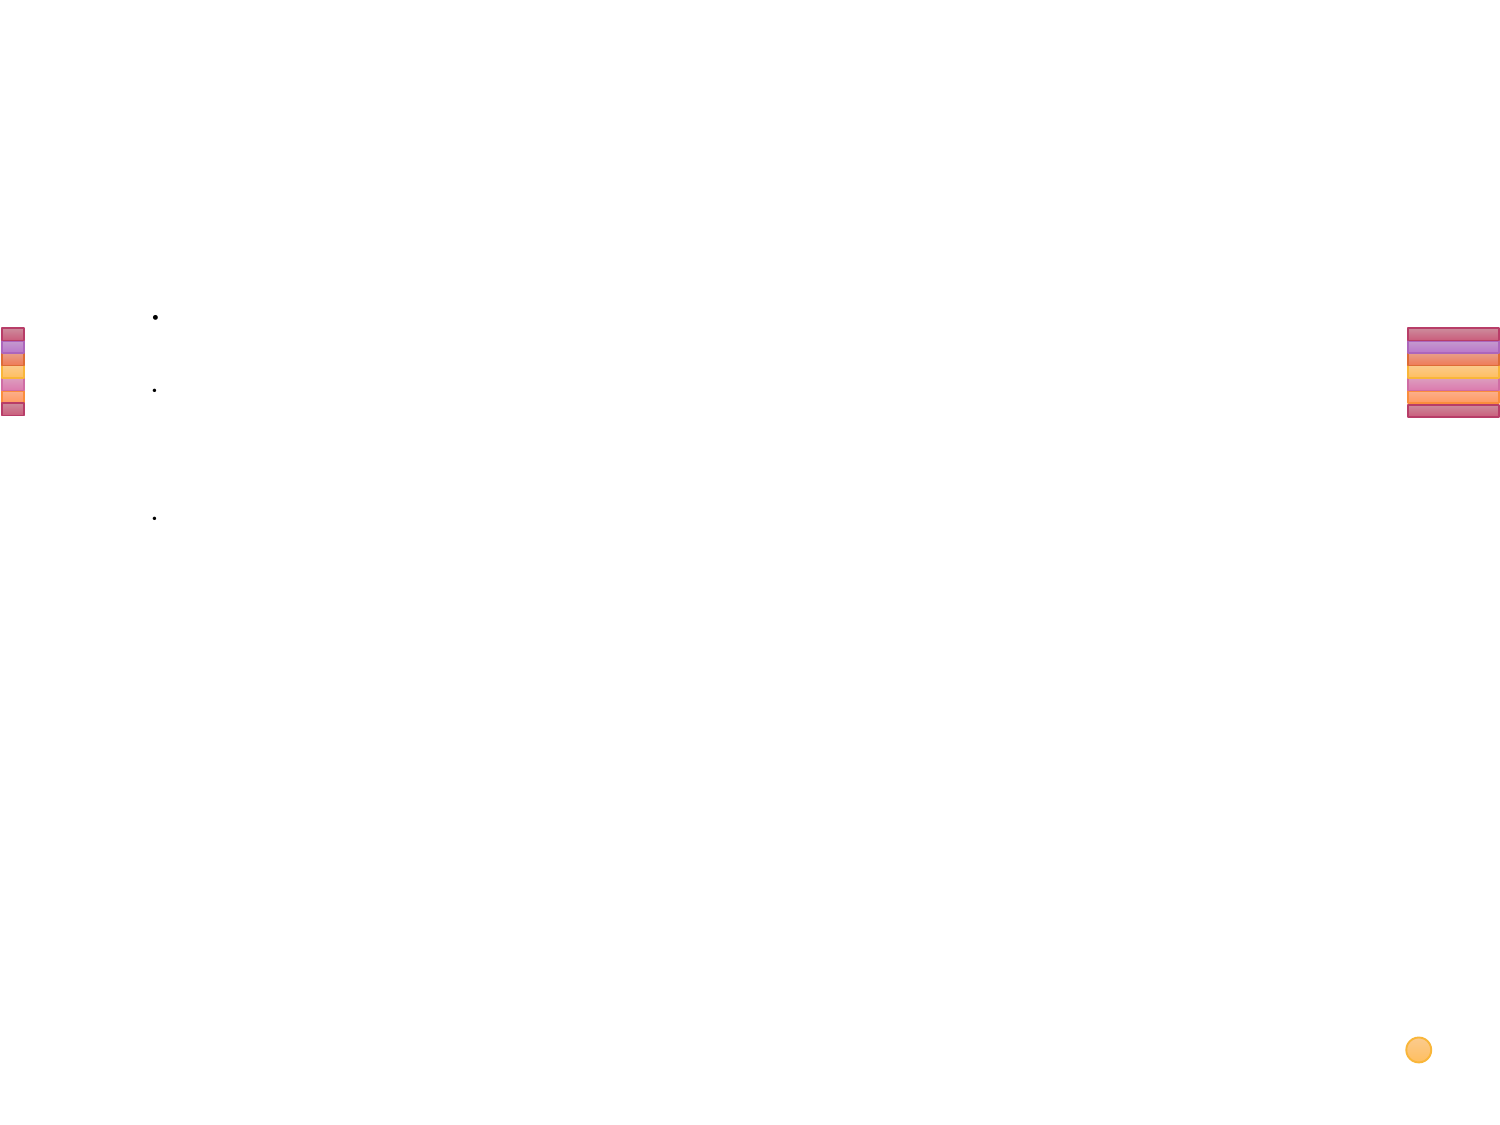

VII.- FLEXIBILIDAD SUSTANCIAL (VI)
# VII.2.2- Modificación sustancial colectiva
5) Conclusión sin acuerdo:
¿La interposición de conflicto colectivo en casos de falta de acuerdo, paraliza sólo las acciones de reposición o también las de rescisión?